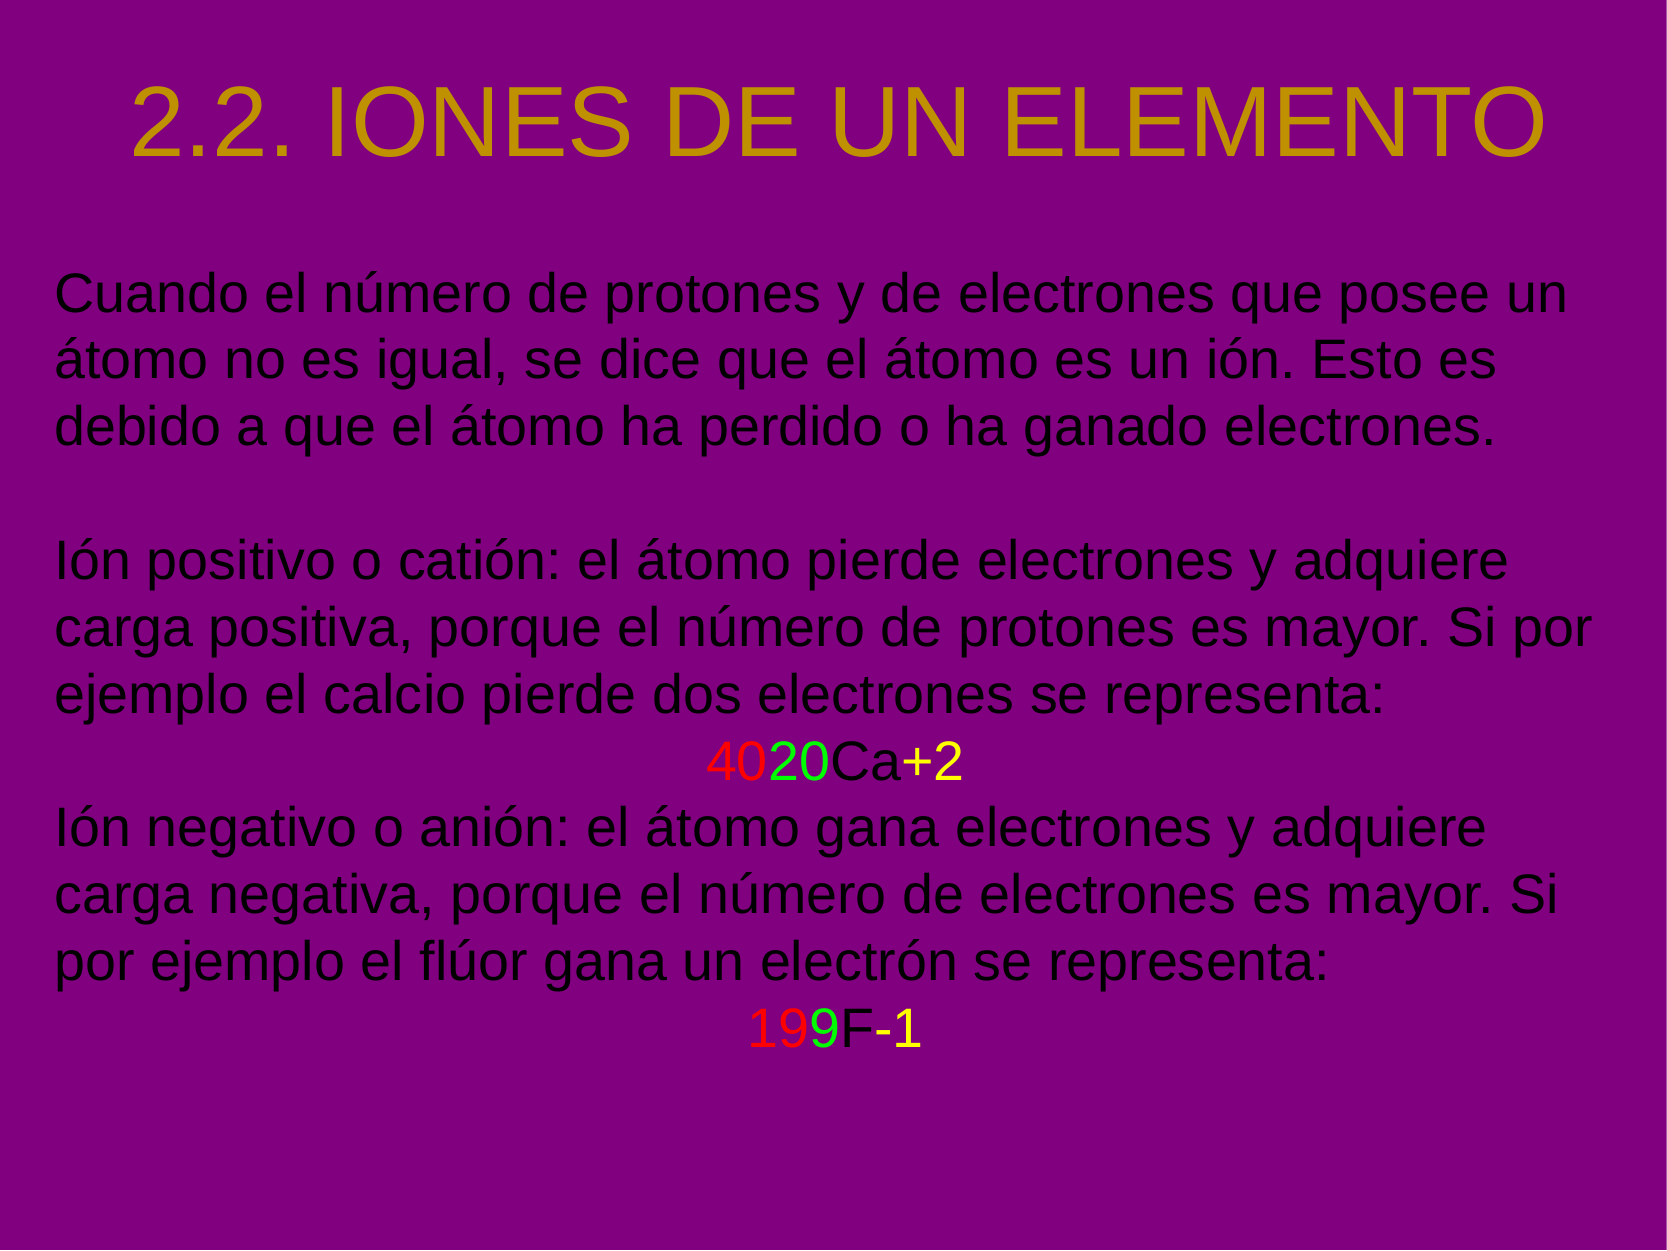

# 2.2. IONES DE UN ELEMENTO
Cuando el número de protones y de electrones que posee un átomo no es igual, se dice que el átomo es un ión. Esto es debido a que el átomo ha perdido o ha ganado electrones.
Ión positivo o catión: el átomo pierde electrones y adquiere carga positiva, porque el número de protones es mayor. Si por ejemplo el calcio pierde dos electrones se representa:
4020Ca+2
Ión negativo o anión: el átomo gana electrones y adquiere carga negativa, porque el número de electrones es mayor. Si por ejemplo el flúor gana un electrón se representa:
199F-1